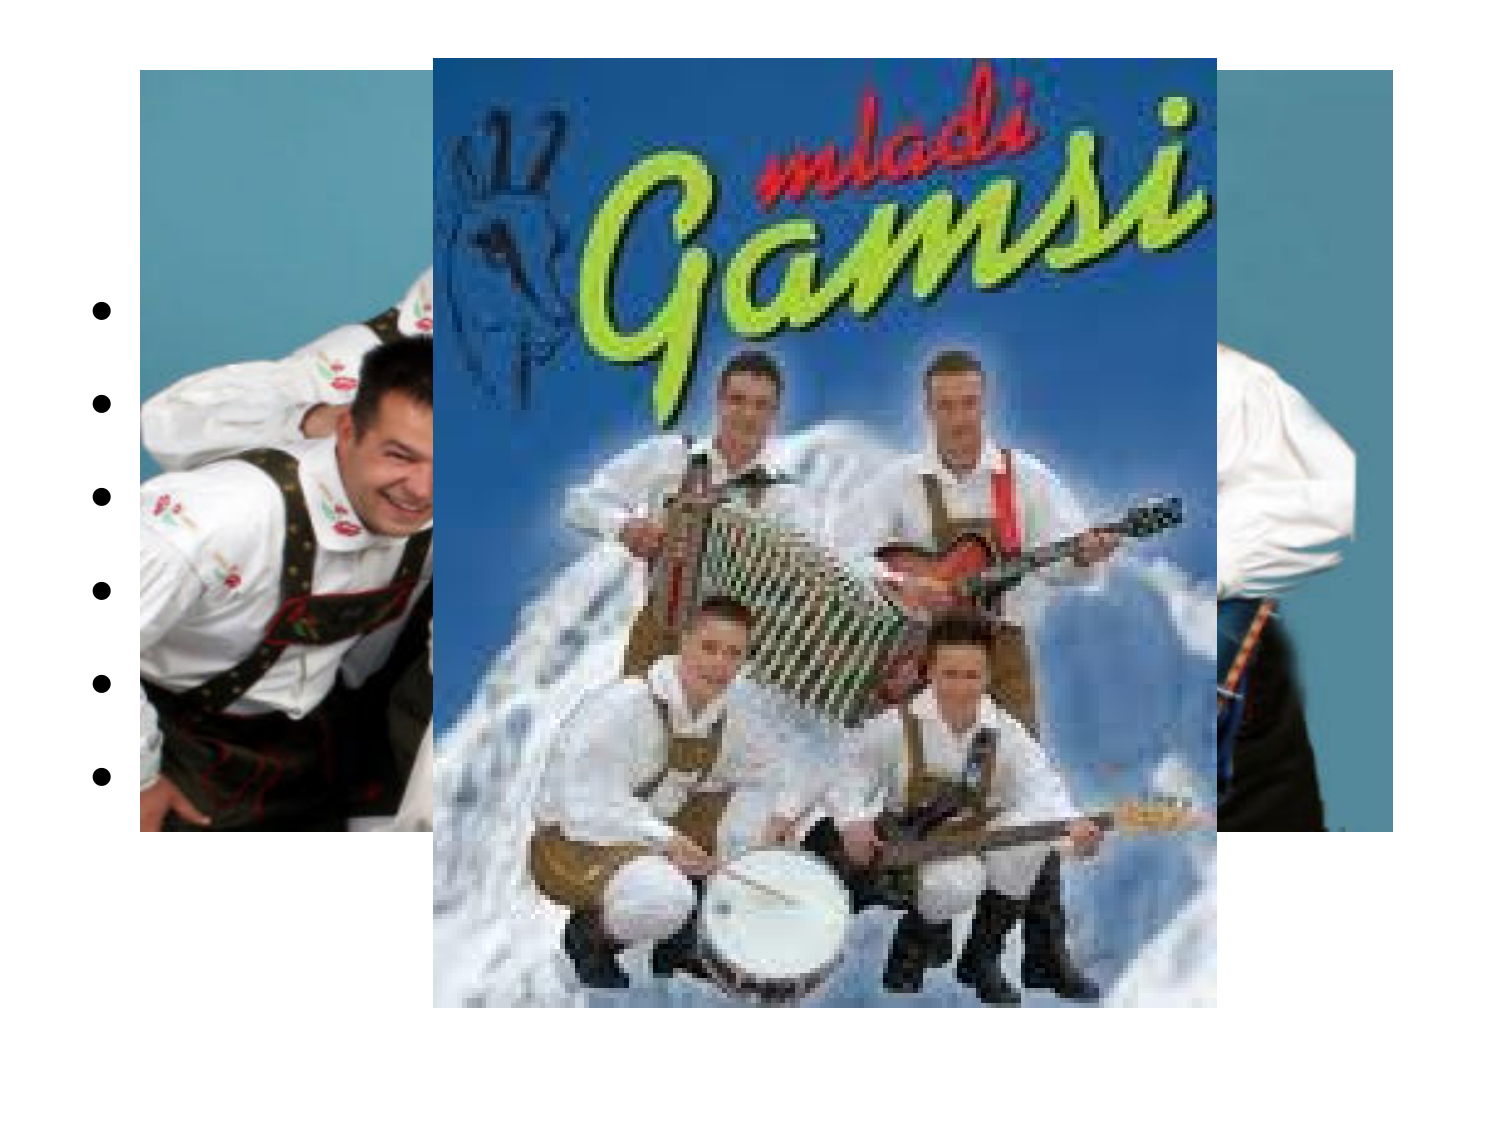

# ZANIMIVOSTI
ŠPORTNO MESTO
ŠPORTNI PARK
RADIO HIT
ZNANE OSEBNOSTI
GLASBENA SKUPINA GAMSI
GLASBENA SKUPINA MLADI GAMSI